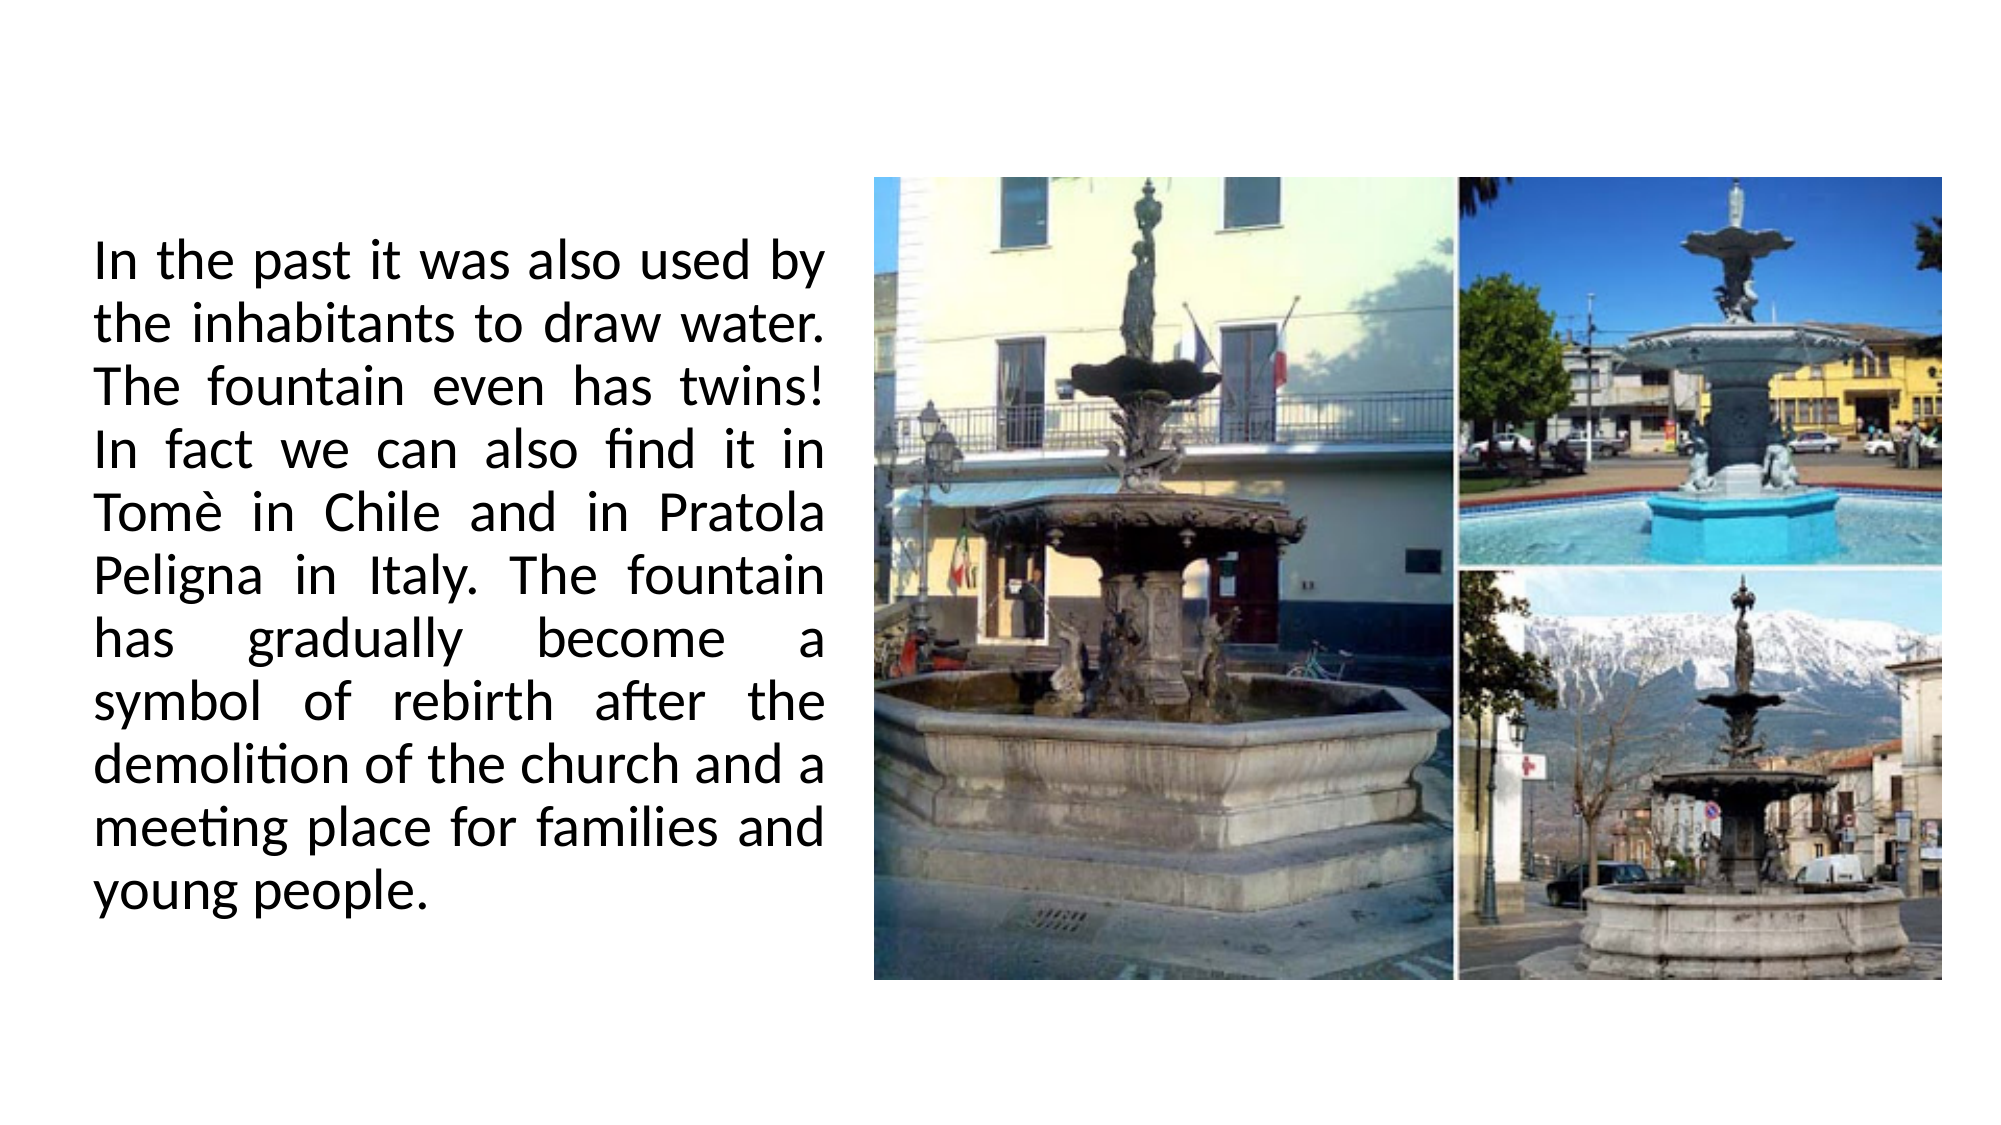

# In the past it was also used by the inhabitants to draw water. The fountain even has twins! In fact we can also find it in Tomè in Chile and in Pratola Peligna in Italy. The fountain has gradually become a symbol of rebirth after the demolition of the church and a meeting place for families and young people.